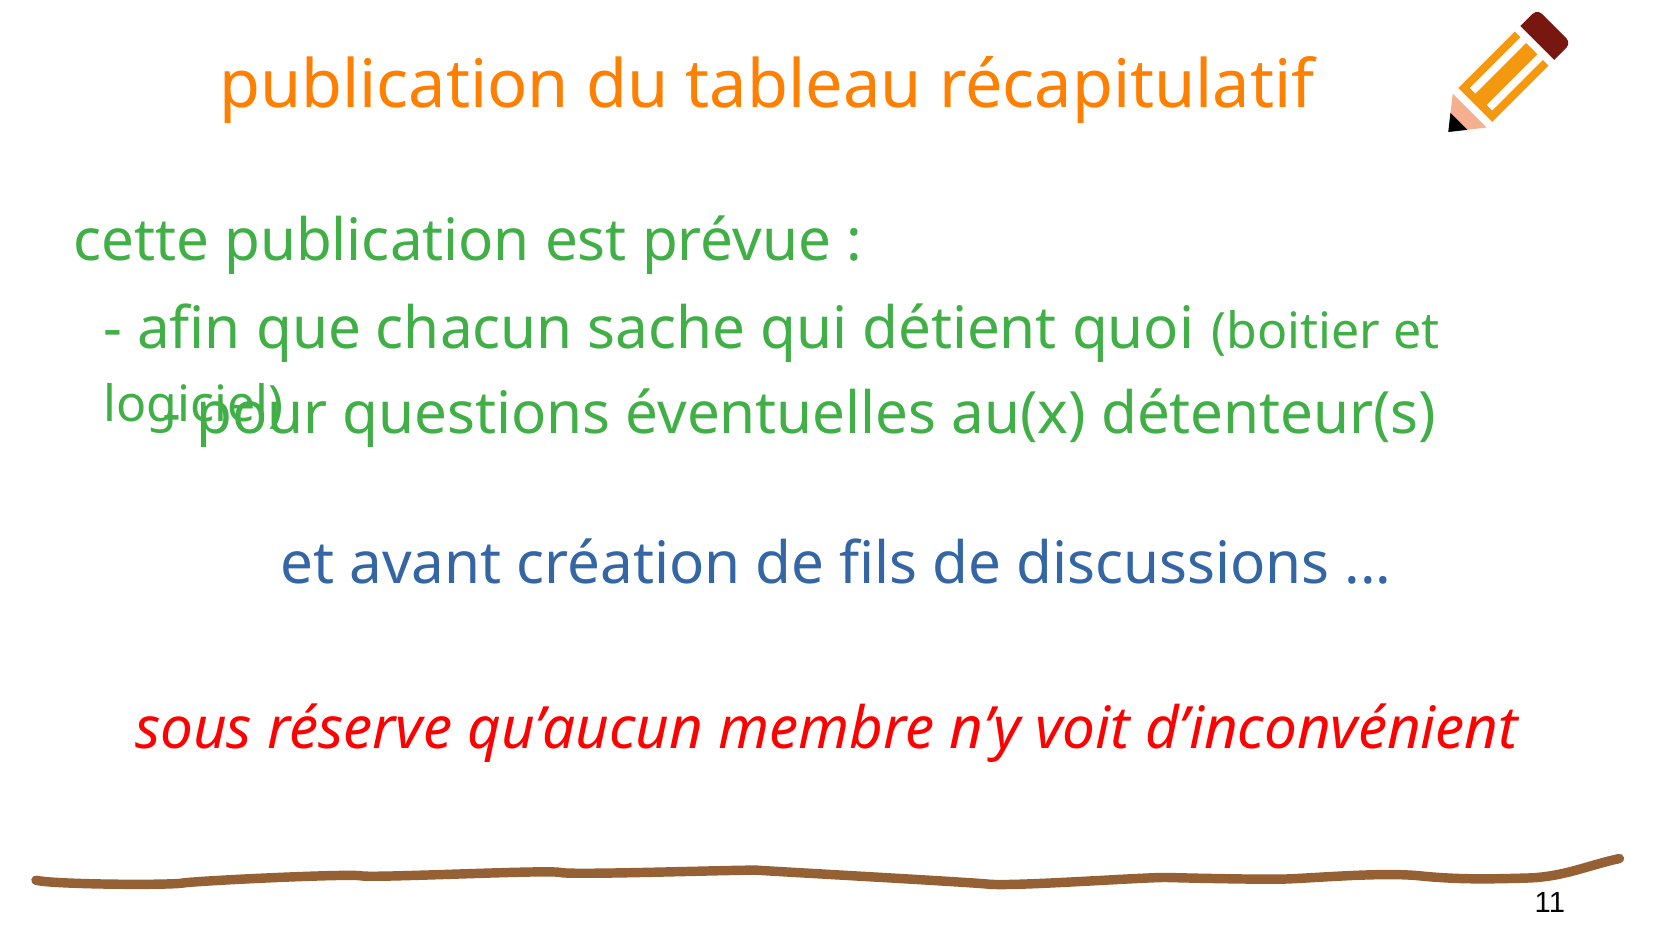

# publication du tableau récapitulatif
cette publication est prévue :
- afin que chacun sache qui détient quoi (boitier et logiciel)
- pour questions éventuelles au(x) détenteur(s)
et avant création de fils de discussions ...
sous réserve qu’aucun membre n’y voit d’inconvénient
11